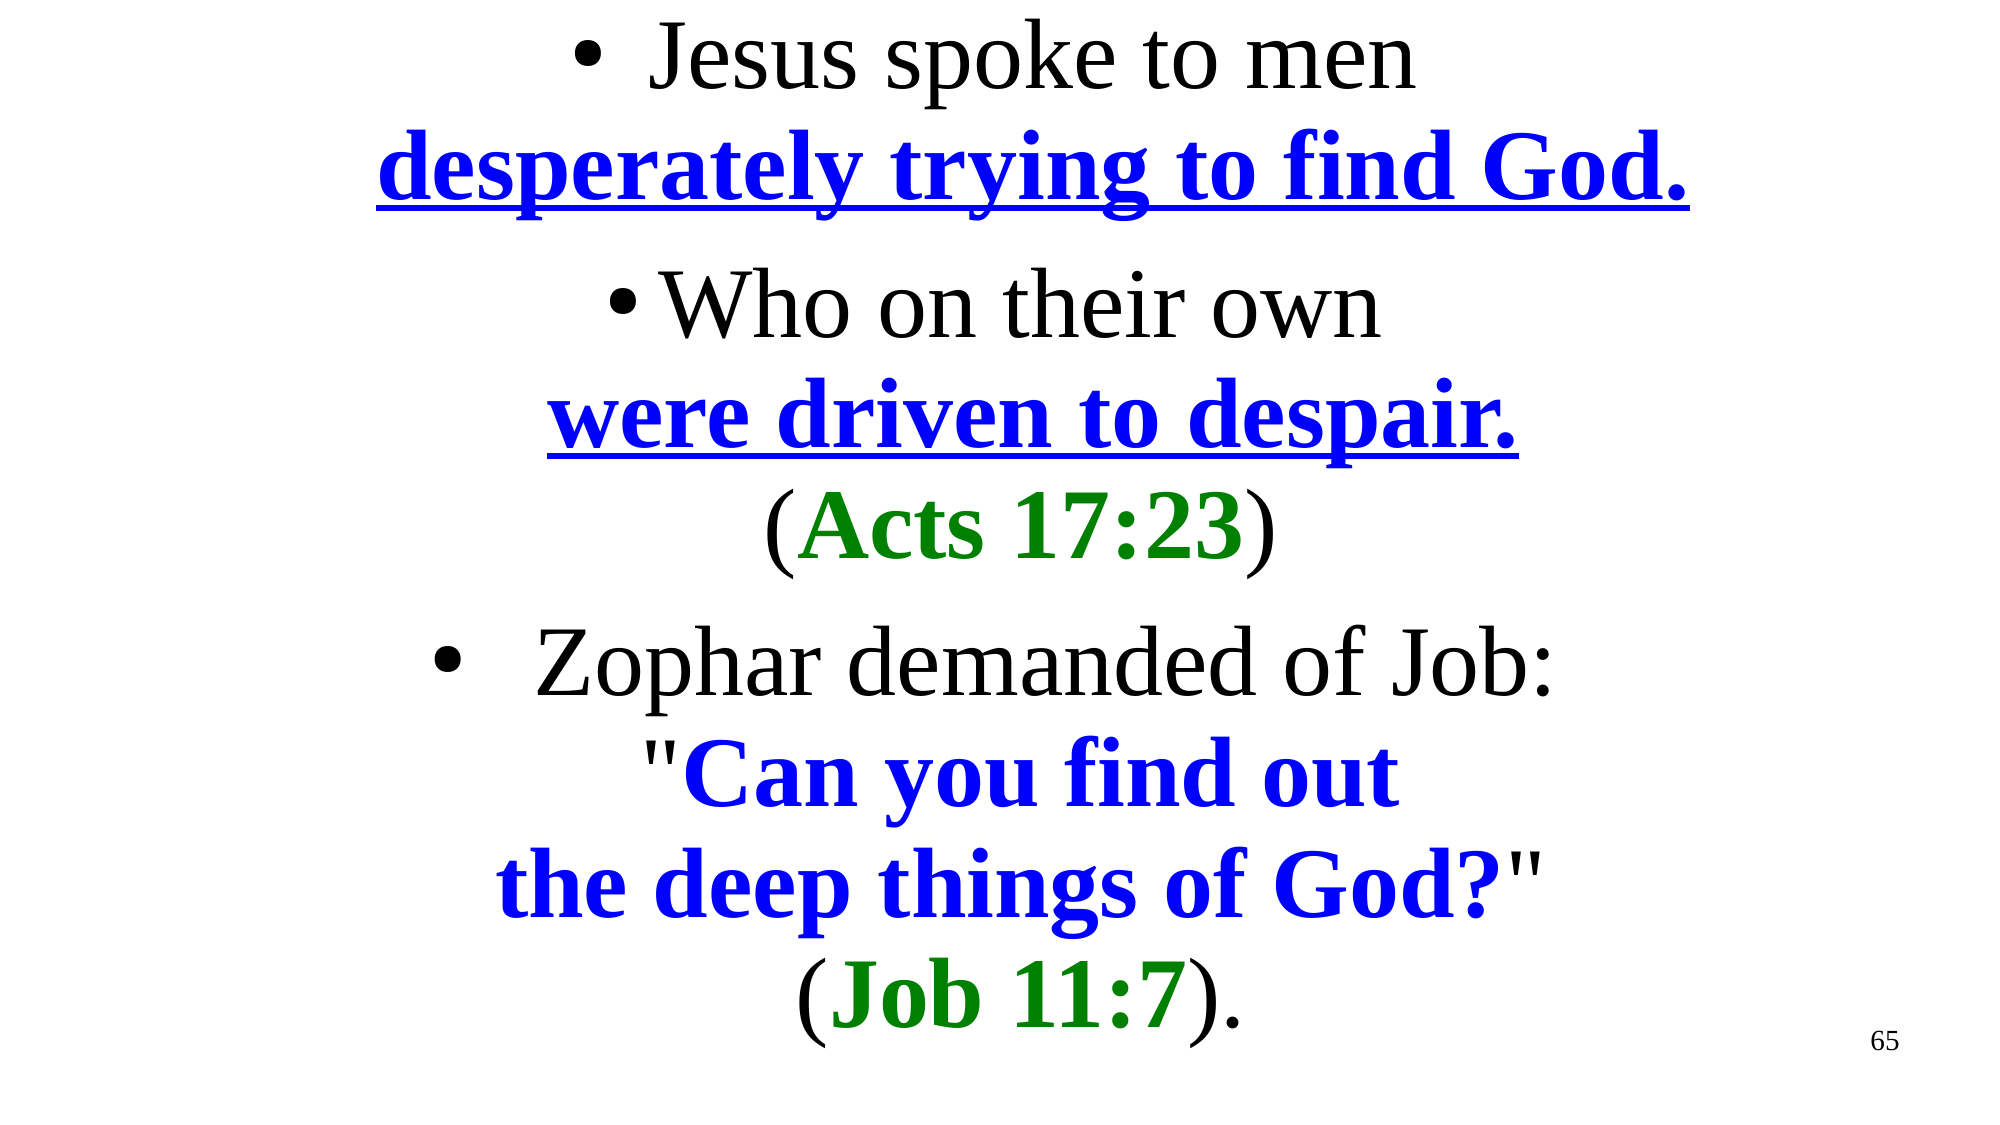

# Jesus spoke to men desperately trying to find God.
Who on their own
were driven to despair.
(Acts 17:23)
 Zophar demanded of Job:
"Can you find out
the deep things of God?"
(Job 11:7).
65